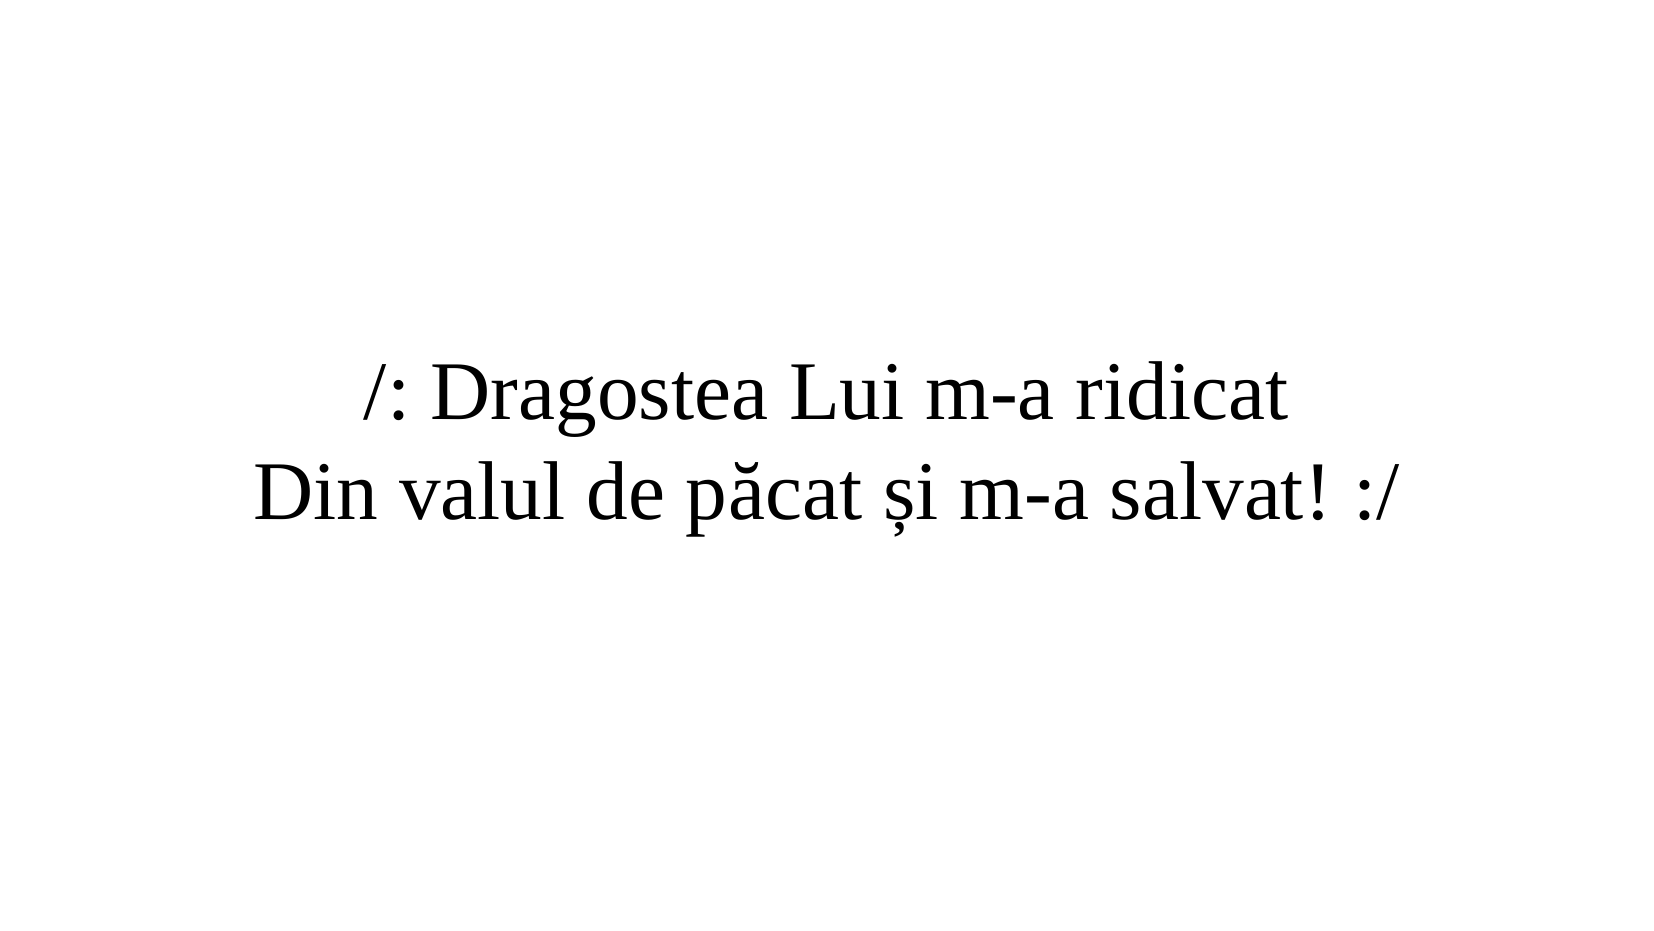

# /: Dragostea Lui m-a ridicat Din valul de păcat și m-a salvat! :/